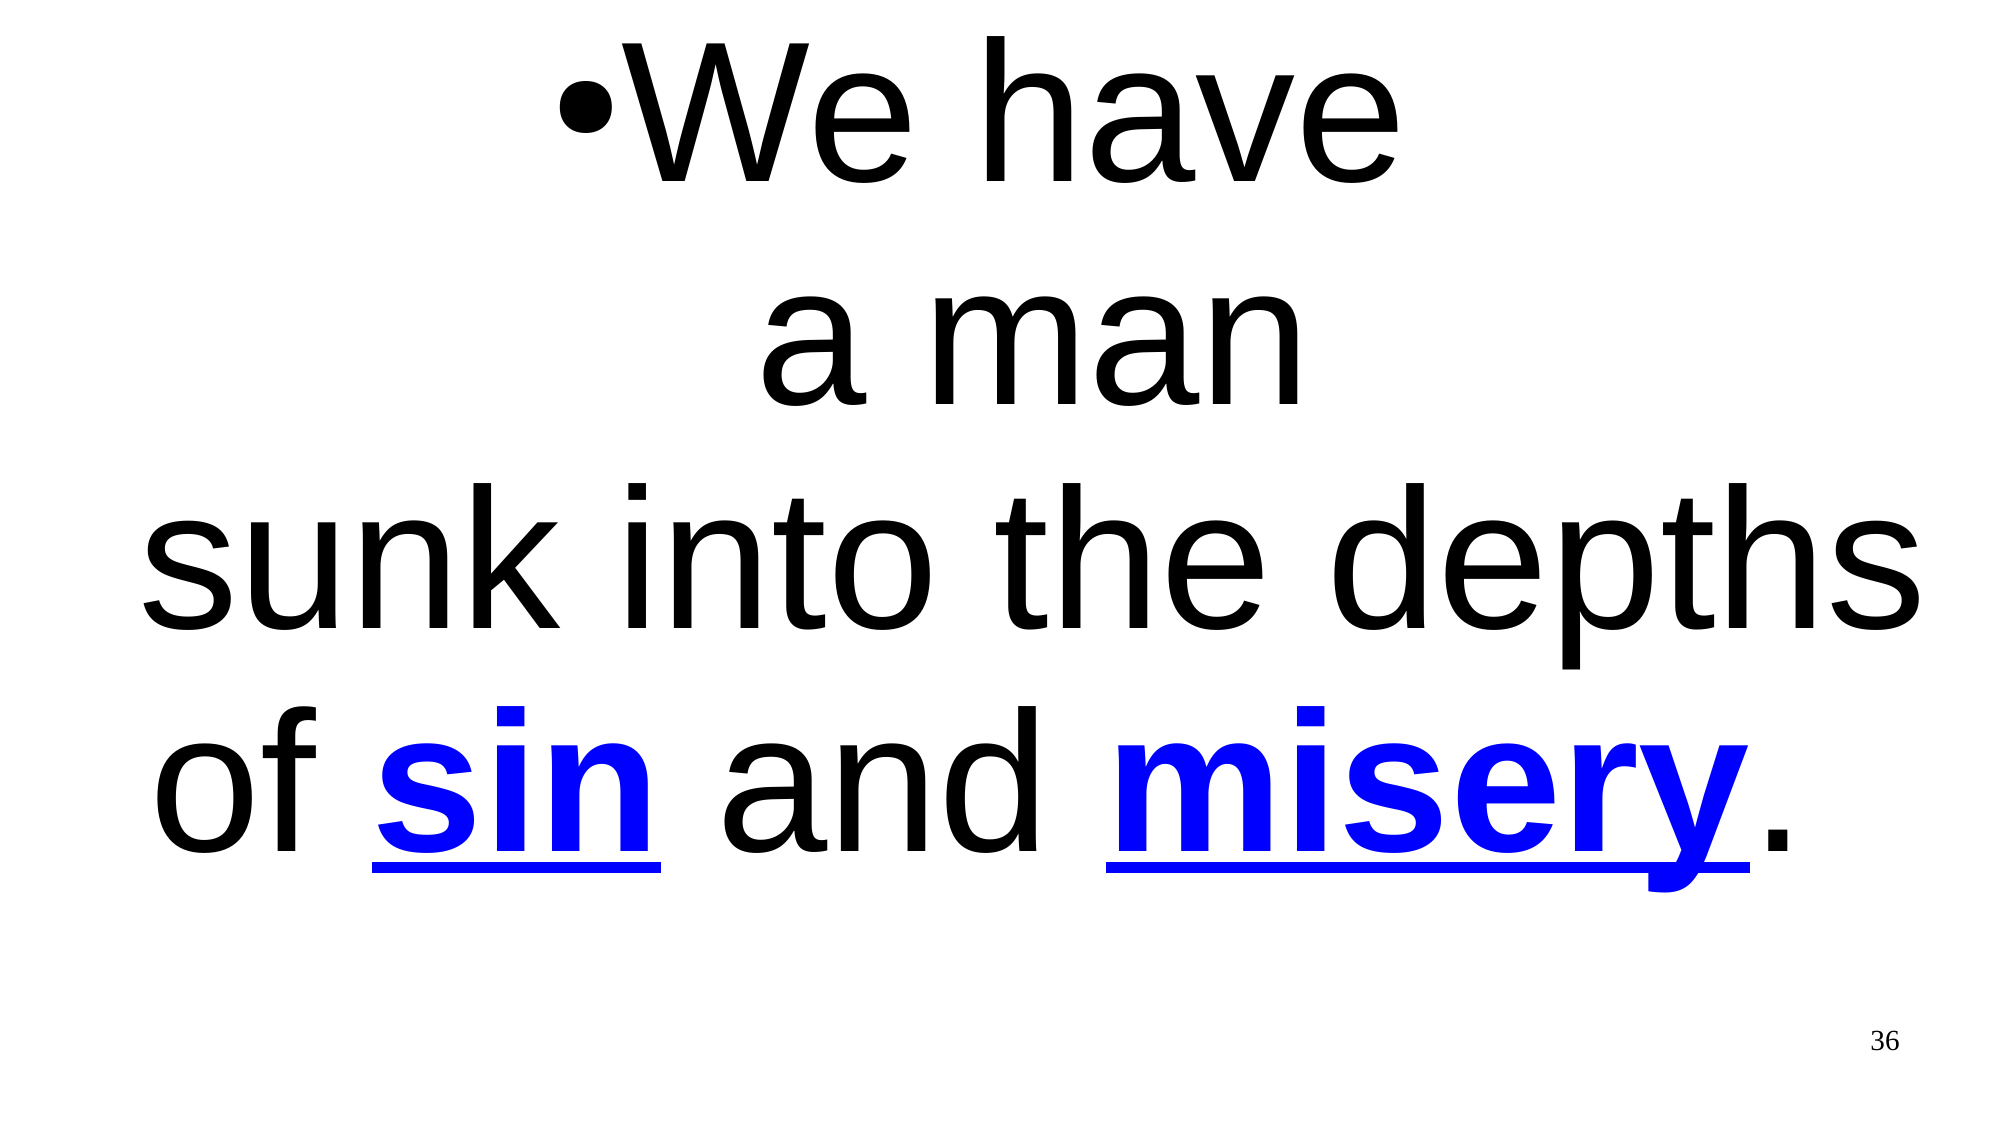

# We have a man sunk into the depths of sin and misery.
36